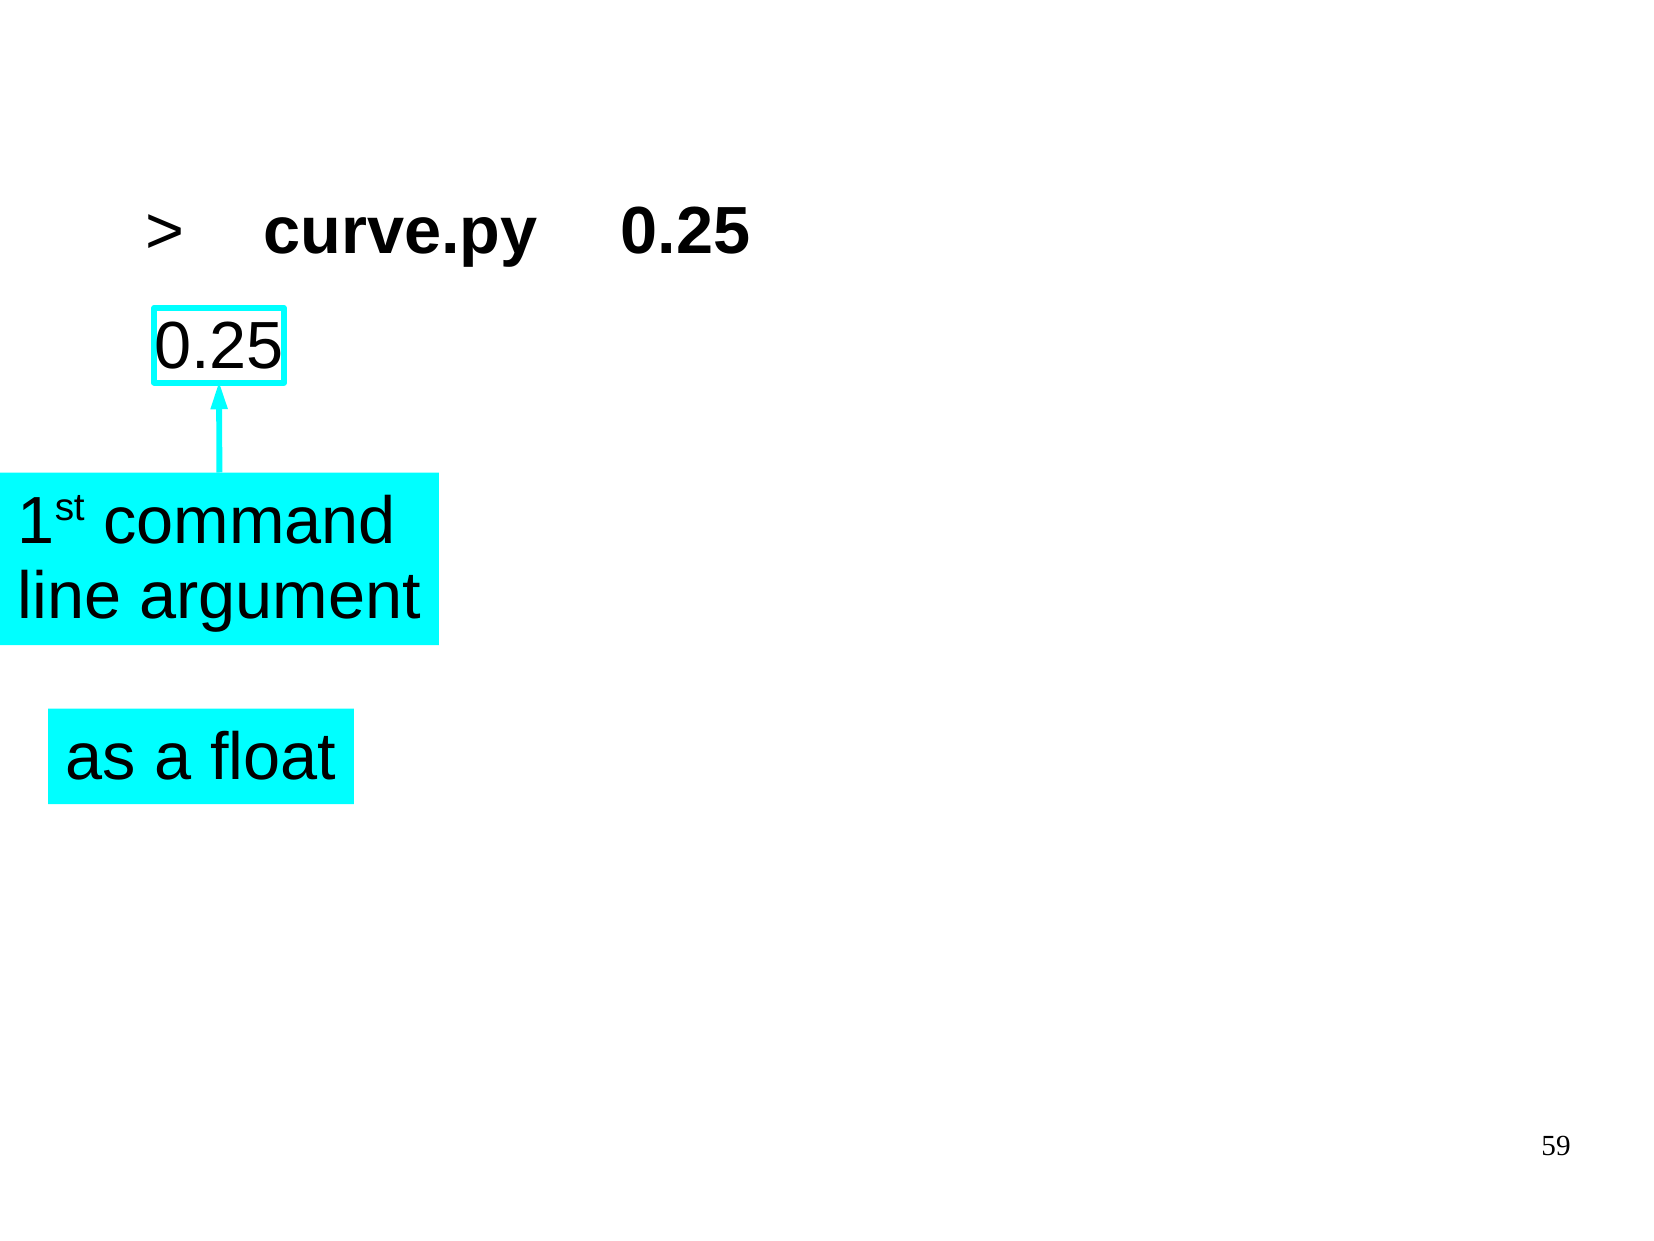

>
curve.py
0.25
0.25
1st command
line argument
as a float
59